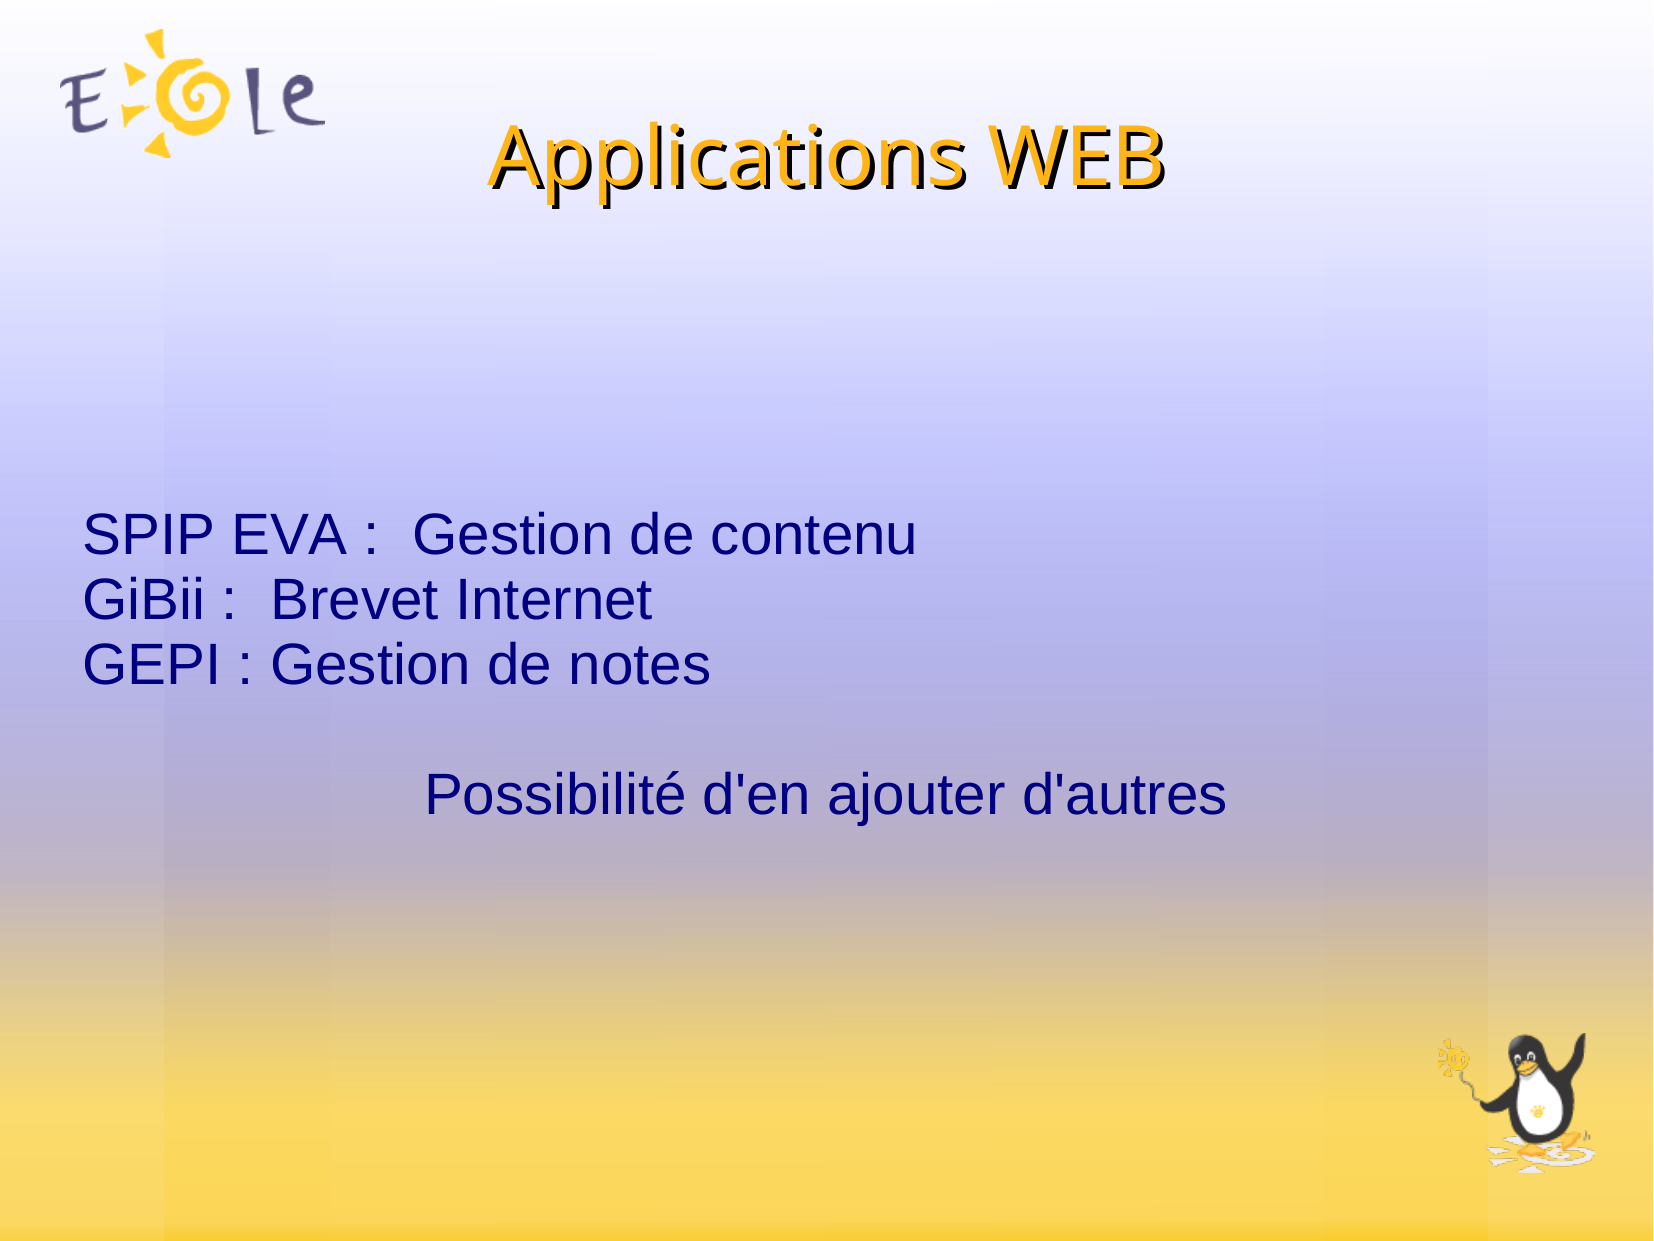

# Applications WEB
SPIP EVA : Gestion de contenu
GiBii : Brevet Internet
GEPI : Gestion de notes
Possibilité d'en ajouter d'autres